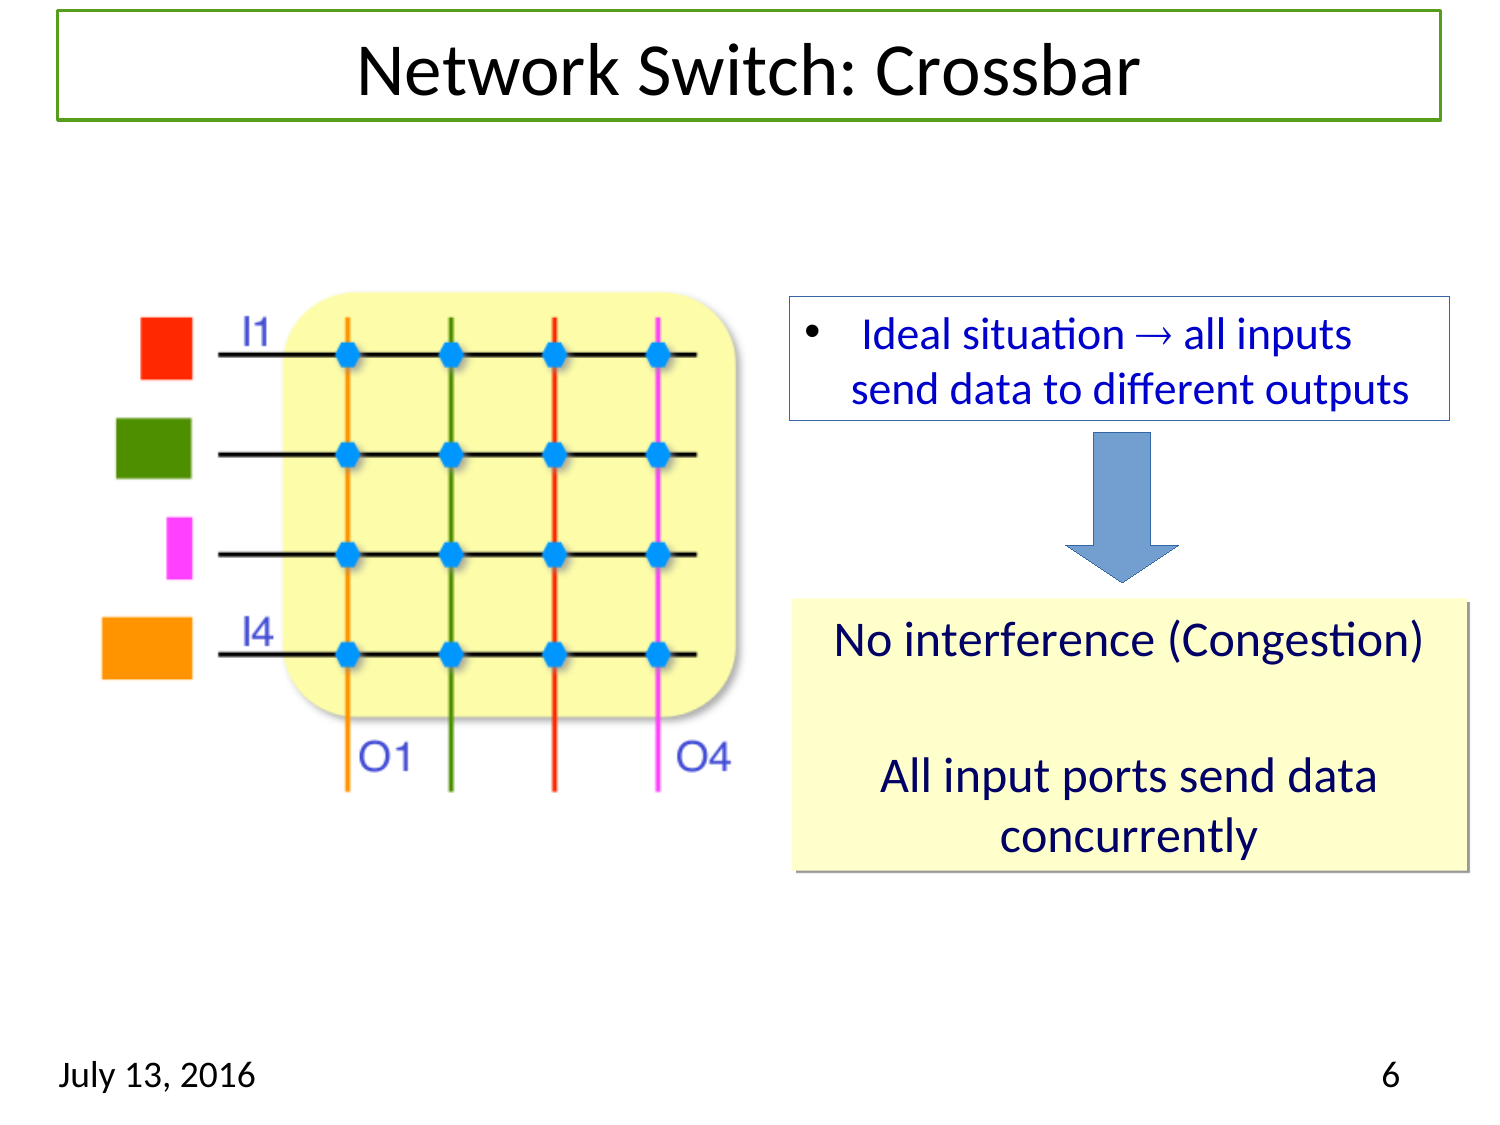

# Network Switch: Crossbar
 Ideal situation  all inputs send data to different outputs
No interference (Congestion)
All input ports send data concurrently
6